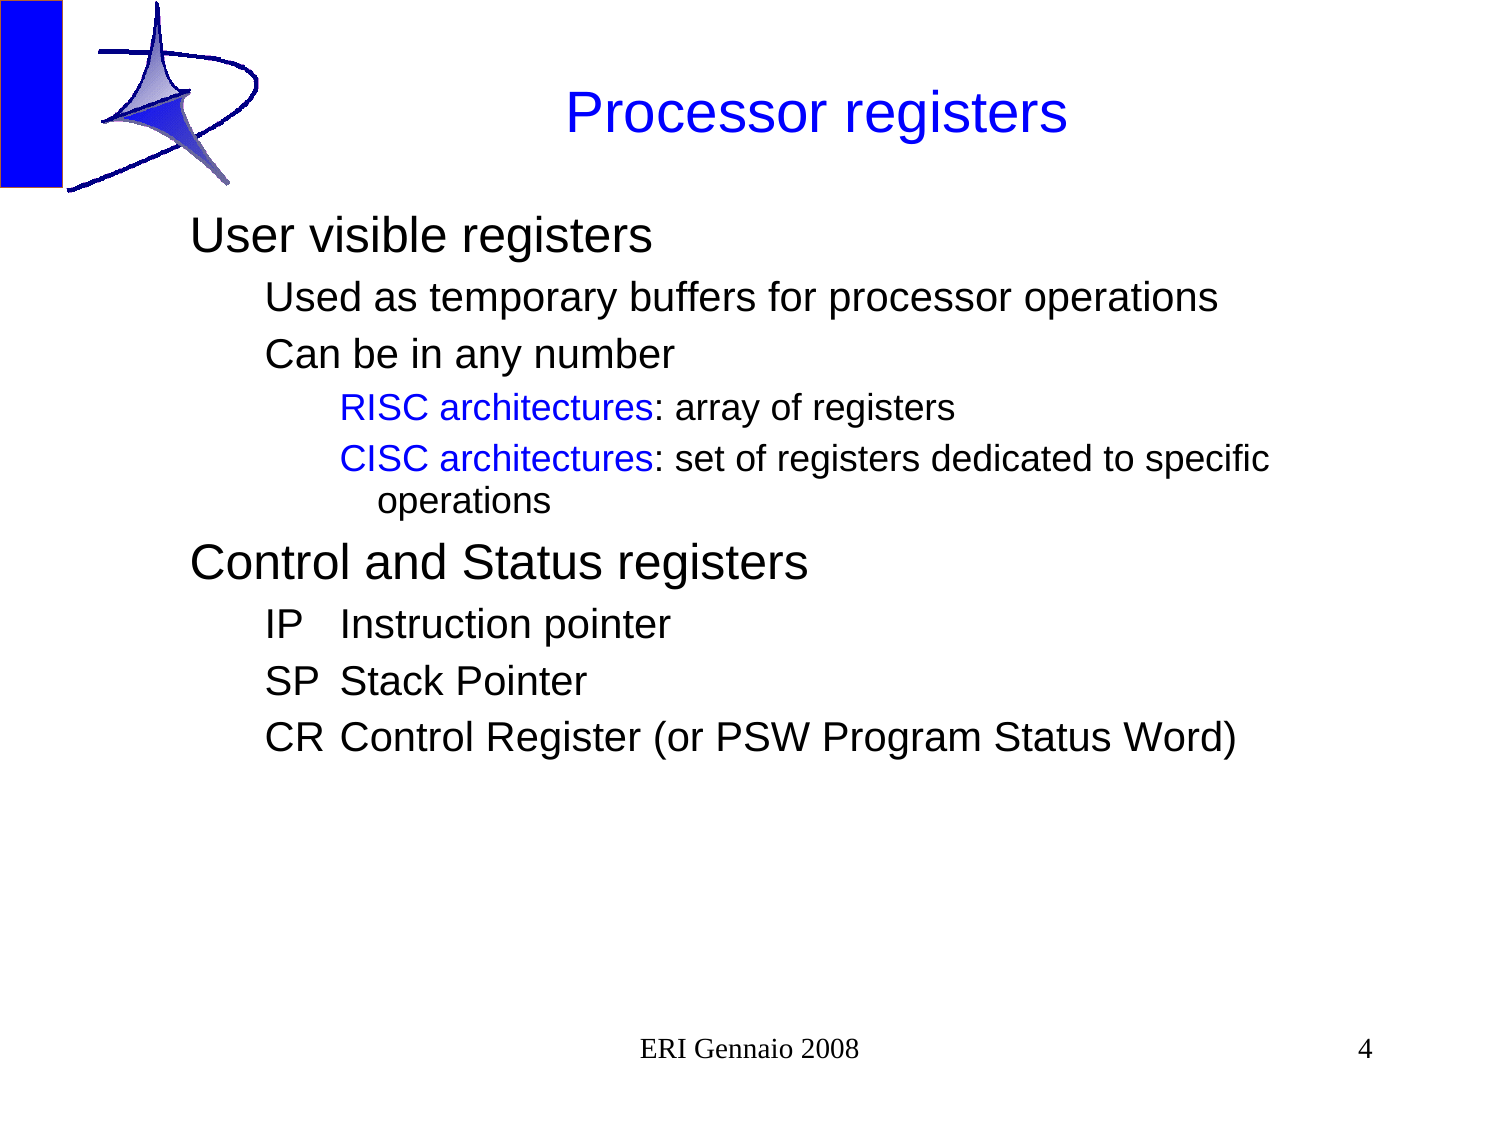

# Processor registers
User visible registers
Used as temporary buffers for processor operations
Can be in any number
RISC architectures: array of registers
CISC architectures: set of registers dedicated to specific operations
Control and Status registers
IP	Instruction pointer
SP	Stack Pointer
CR	Control Register (or PSW Program Status Word)
ERI Gennaio 2008
4